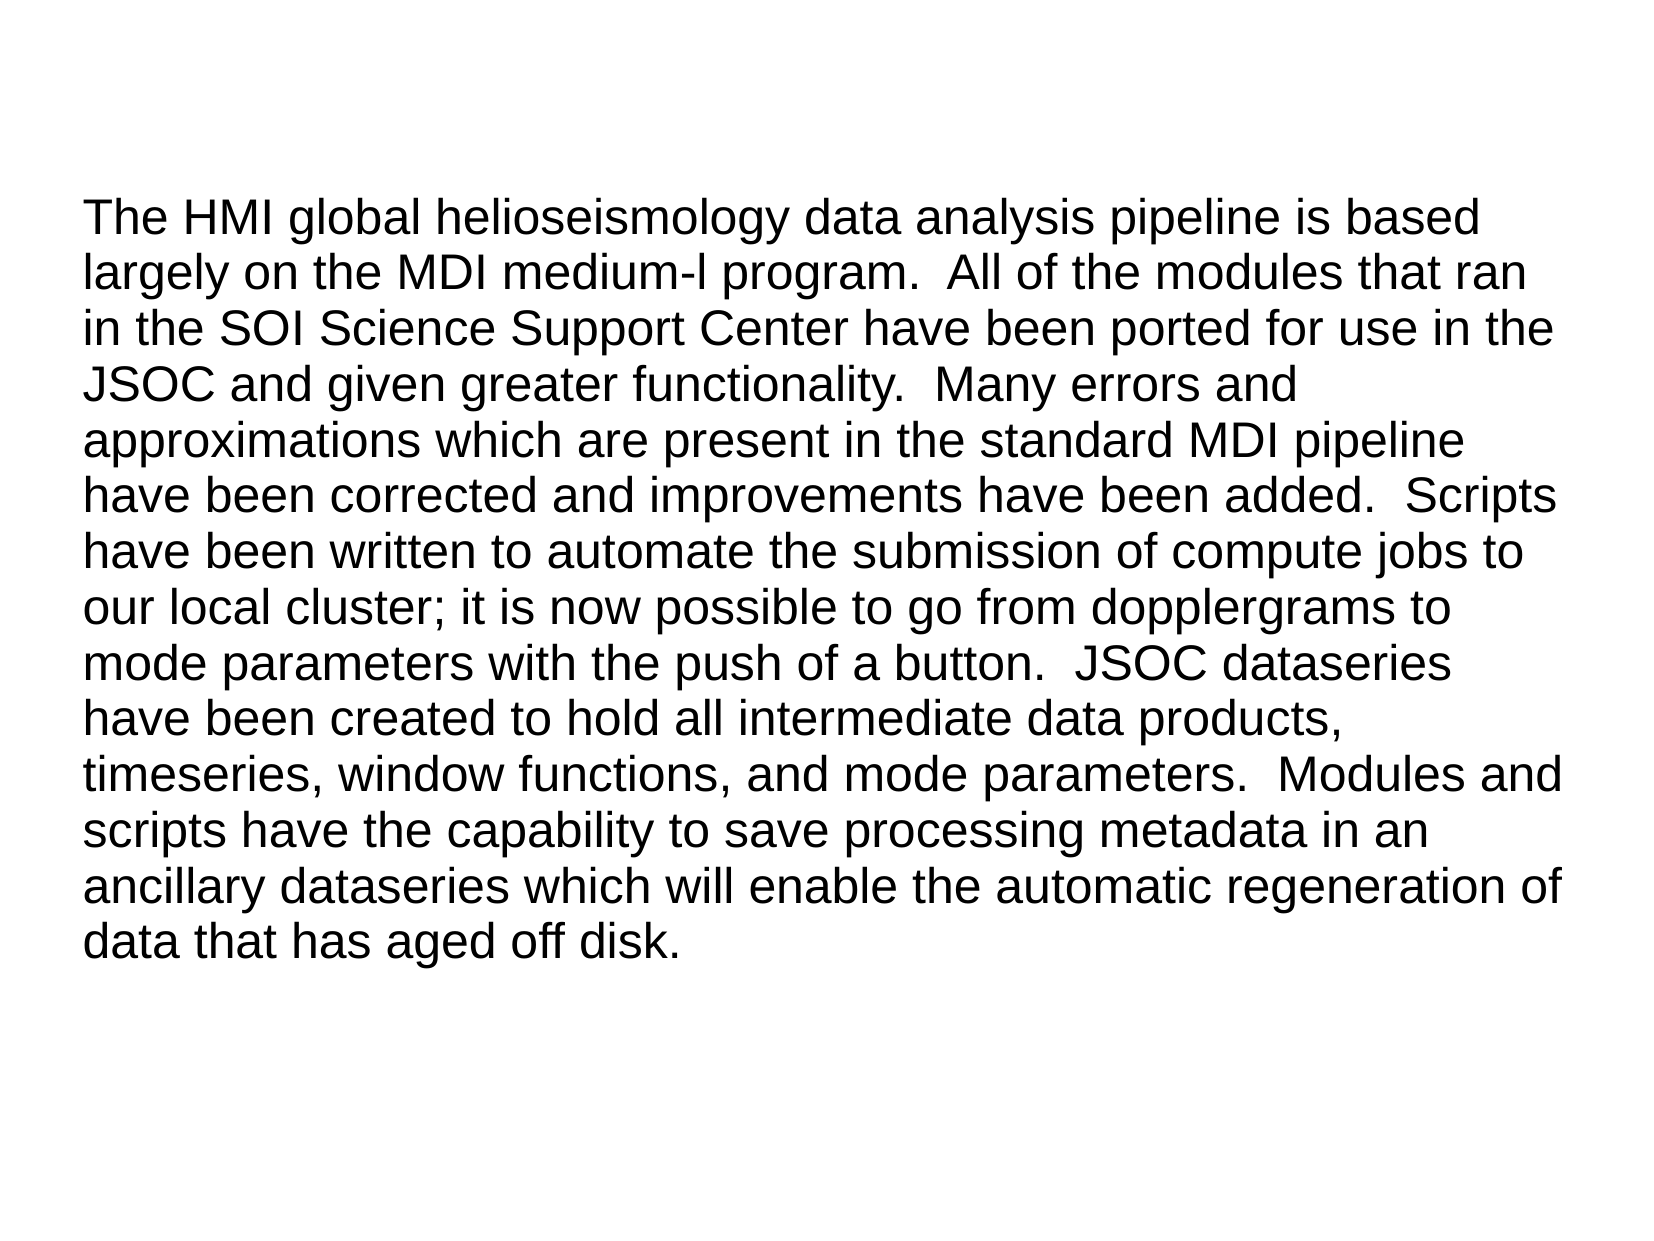

# The HMI global helioseismology data analysis pipeline is based largely on the MDI medium-l program. All of the modules that ran in the SOI Science Support Center have been ported for use in the JSOC and given greater functionality. Many errors and approximations which are present in the standard MDI pipeline have been corrected and improvements have been added. Scripts have been written to automate the submission of compute jobs to our local cluster; it is now possible to go from dopplergrams to mode parameters with the push of a button. JSOC dataseries have been created to hold all intermediate data products, timeseries, window functions, and mode parameters. Modules and scripts have the capability to save processing metadata in an ancillary dataseries which will enable the automatic regeneration of data that has aged off disk.